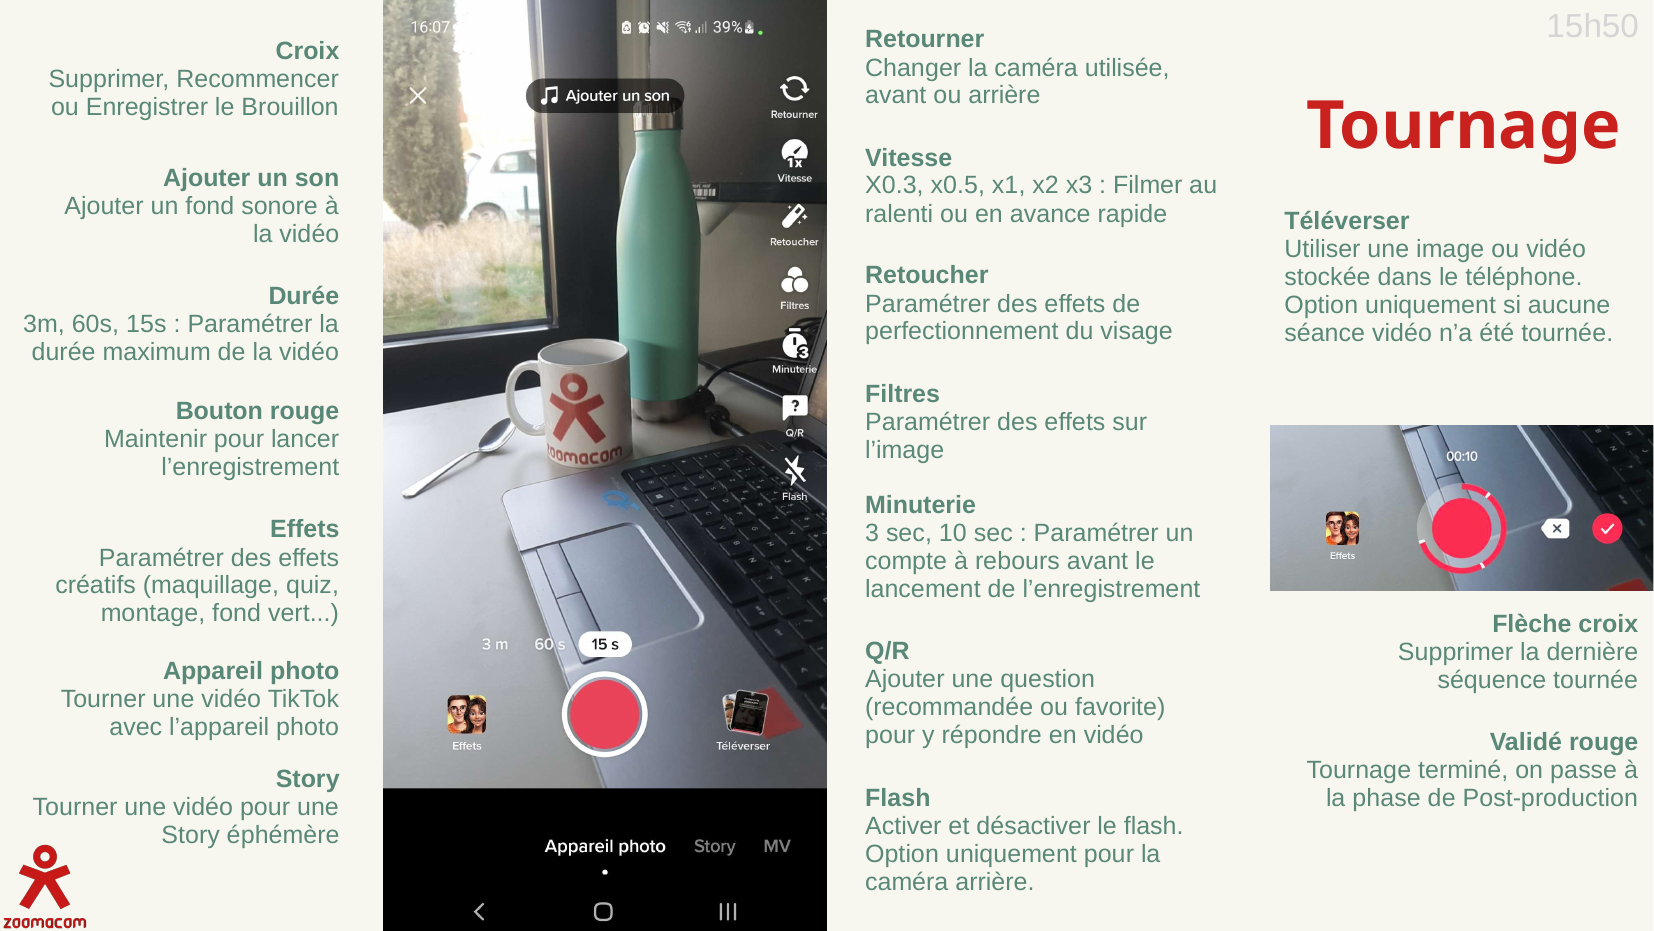

15h50
Retourner
Changer la caméra utilisée, avant ou arrière
Croix
Supprimer, Recommencer ou Enregistrer le Brouillon
Tournage
Vitesse
X0.3, x0.5, x1, x2 x3 : Filmer au ralenti ou en avance rapide
Ajouter un son
Ajouter un fond sonore à la vidéo
Téléverser
Utiliser une image ou vidéo stockée dans le téléphone. Option uniquement si aucune séance vidéo n’a été tournée.
Retoucher
Paramétrer des effets de perfectionnement du visage
Durée
3m, 60s, 15s : Paramétrer la durée maximum de la vidéo
Filtres
Paramétrer des effets sur l’image
Bouton rouge
Maintenir pour lancer l’enregistrement
Minuterie
3 sec, 10 sec : Paramétrer un compte à rebours avant le lancement de l’enregistrement
Effets
Paramétrer des effets créatifs (maquillage, quiz, montage, fond vert...)
Flèche croix
Supprimer la dernière séquence tournée
Q/R
Ajouter une question (recommandée ou favorite) pour y répondre en vidéo
Appareil photo
Tourner une vidéo TikTok avec l’appareil photo
Validé rouge
Tournage terminé, on passe à la phase de Post-production
Story
Tourner une vidéo pour une Story éphémère
Flash
Activer et désactiver le flash. Option uniquement pour la caméra arrière.